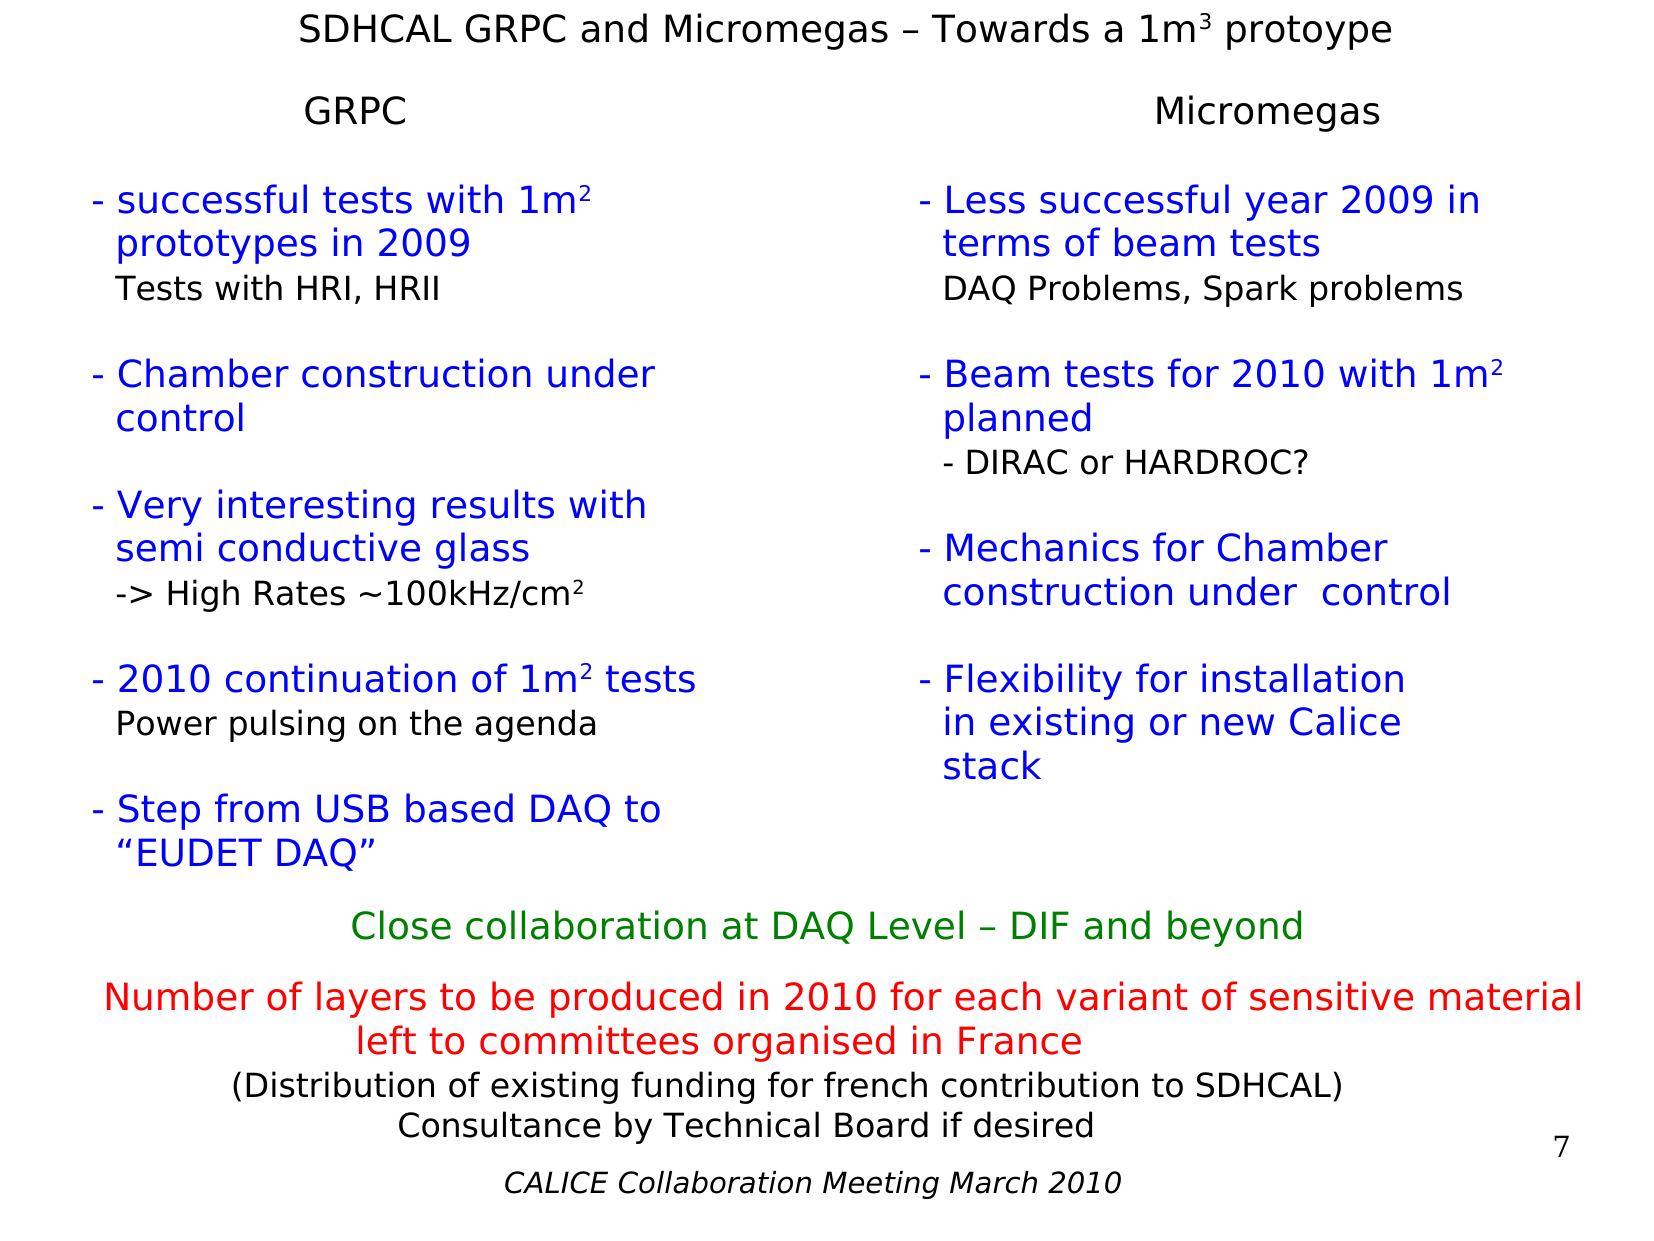

SDHCAL GRPC and Micromegas – Towards a 1m3 protoype
GRPC
Micromegas
- successful tests with 1m2
 prototypes in 2009
 Tests with HRI, HRII
- Chamber construction under
 control
- Very interesting results with
 semi conductive glass
 -> High Rates ~100kHz/cm2
- 2010 continuation of 1m2 tests
 Power pulsing on the agenda
- Step from USB based DAQ to
 “EUDET DAQ”
- Less successful year 2009 in
 terms of beam tests
 DAQ Problems, Spark problems
- Beam tests for 2010 with 1m2
 planned
 - DIRAC or HARDROC?
- Mechanics for Chamber
 construction under control
- Flexibility for installation
 in existing or new Calice
 stack
Close collaboration at DAQ Level – DIF and beyond
Number of layers to be produced in 2010 for each variant of sensitive material
 left to committees organised in France
 (Distribution of existing funding for french contribution to SDHCAL)
 Consultance by Technical Board if desired
7